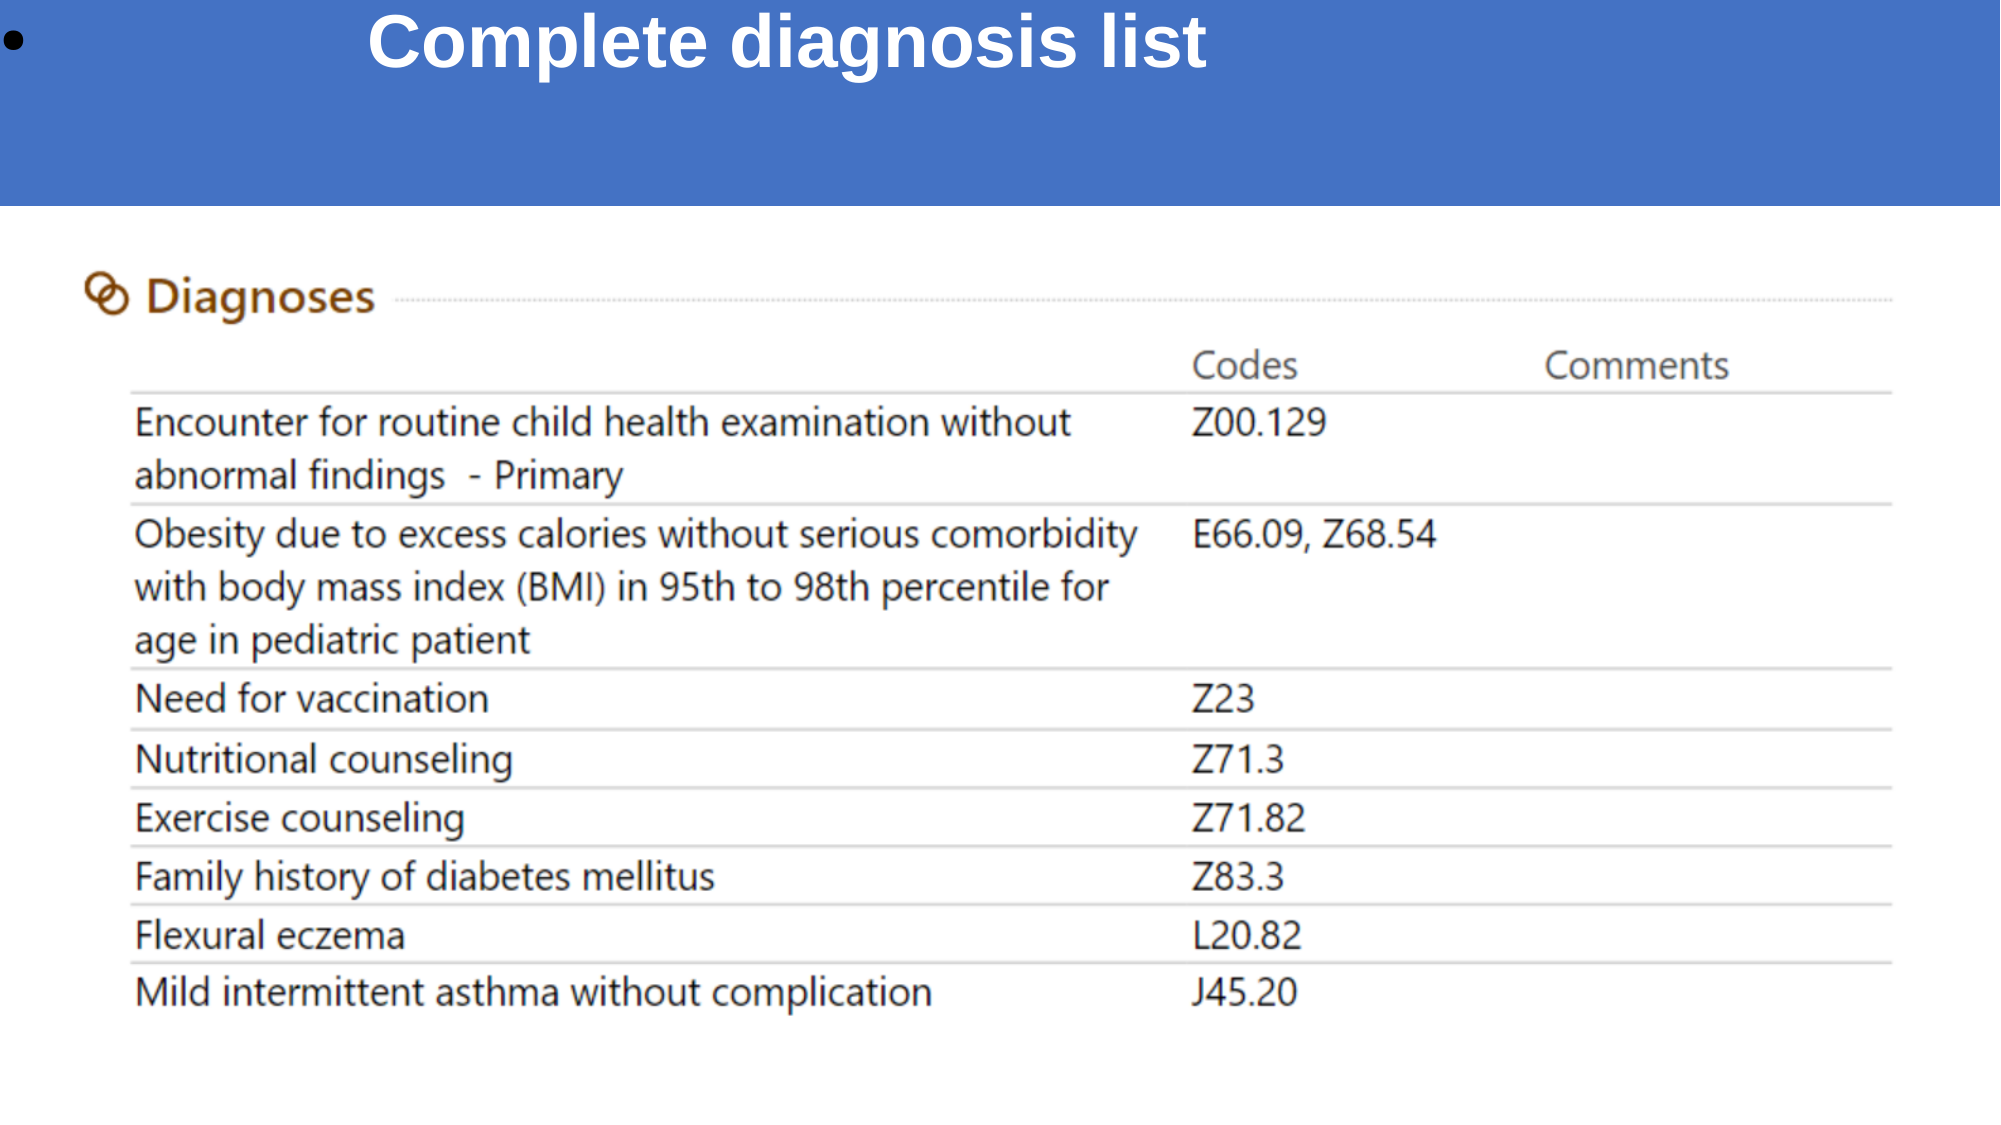

| Complete diagnosis list |
| --- |